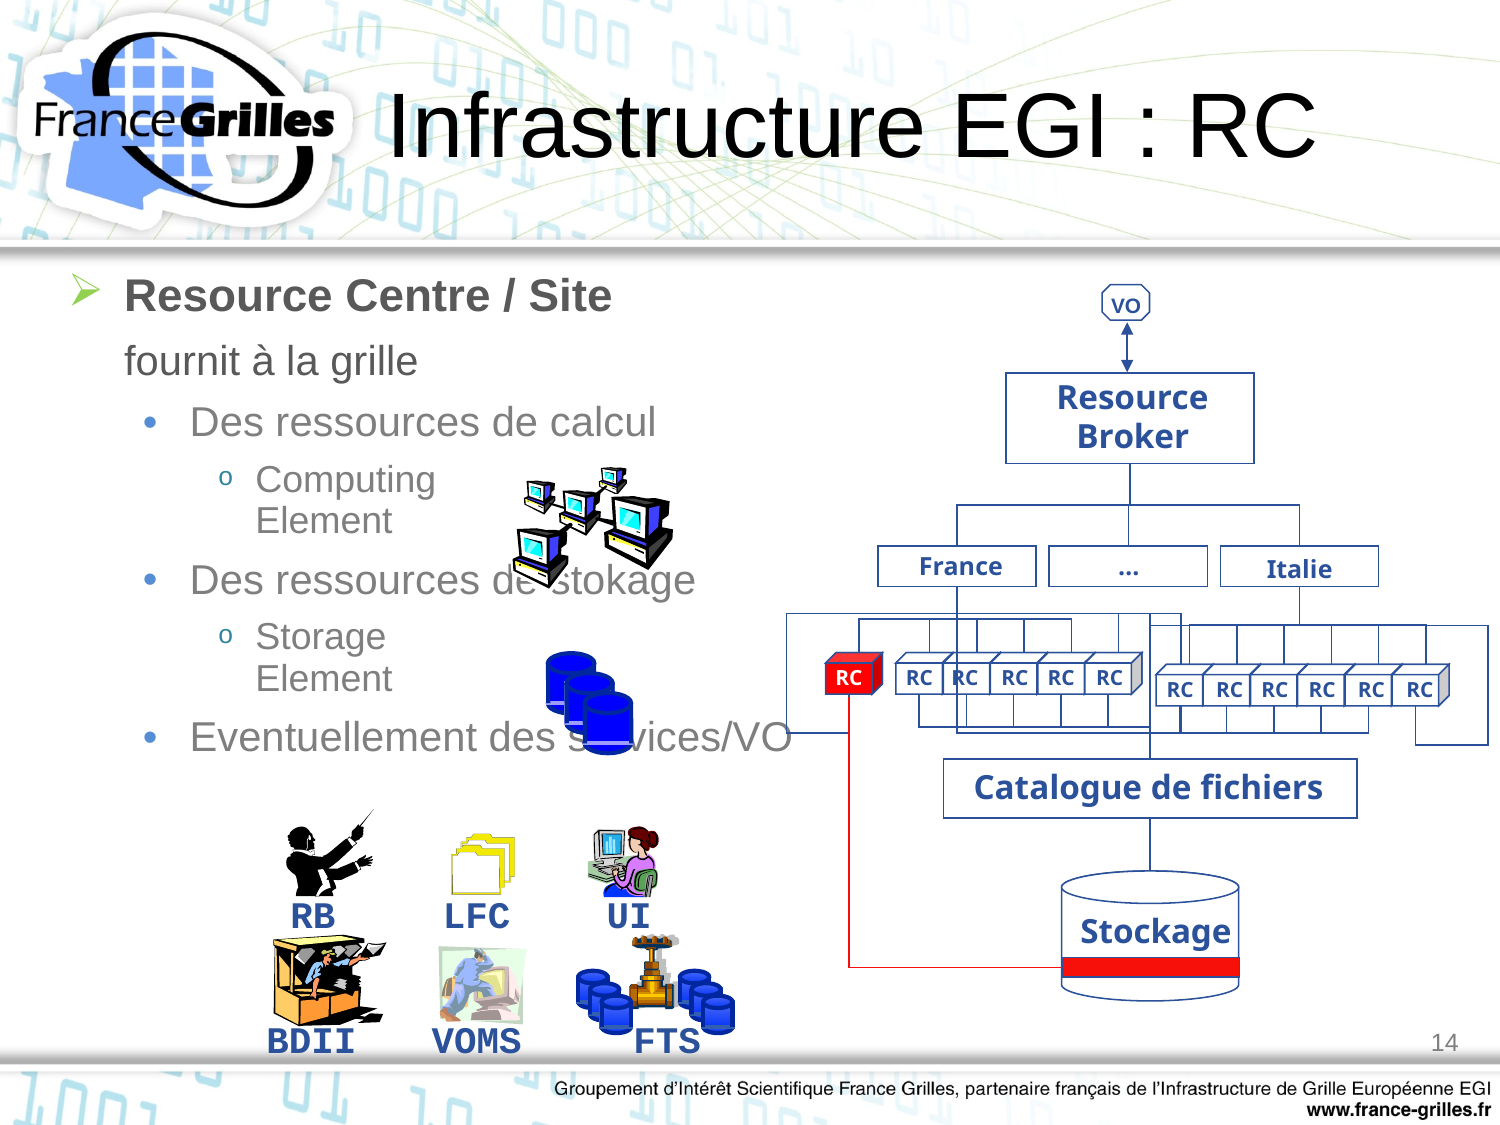

# Infrastructure EGI : RC
Resource Centre / Site
fournit à la grille
Des ressources de calcul
Computing
Element
Des ressources de stokage
Storage
Element
Eventuellement des services/VO
VO
Resource Broker
France
…
Italie
RC
RC
RC
RC
RC
RC
RC
RC
RC
RC
RC
RC
Catalogue de fichiers
Stockage
RB
LFC
UI
BDII
VOMS
FTS
14